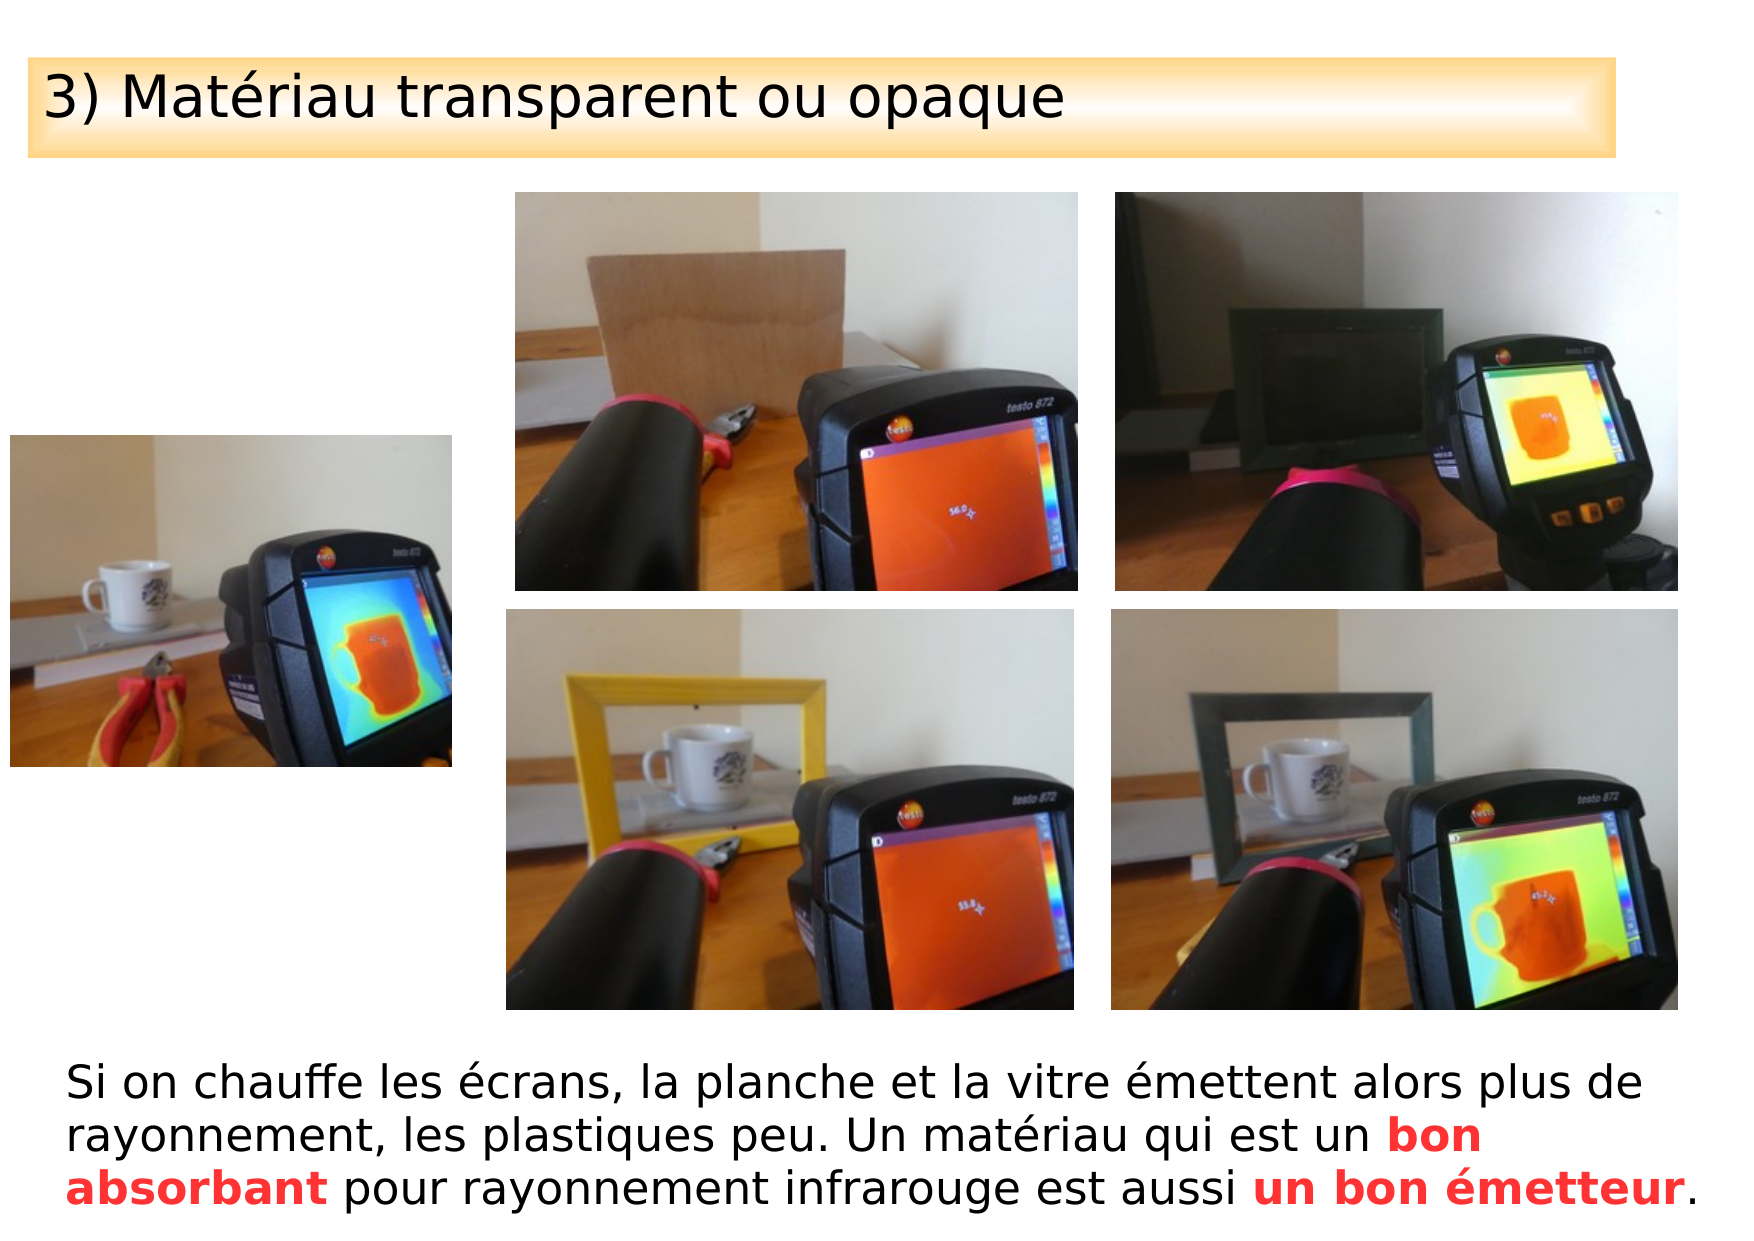

3) Matériau transparent ou opaque
Si on chauffe les écrans, la planche et la vitre émettent alors plus de rayonnement, les plastiques peu. Un matériau qui est un bon absorbant pour rayonnement infrarouge est aussi un bon émetteur.